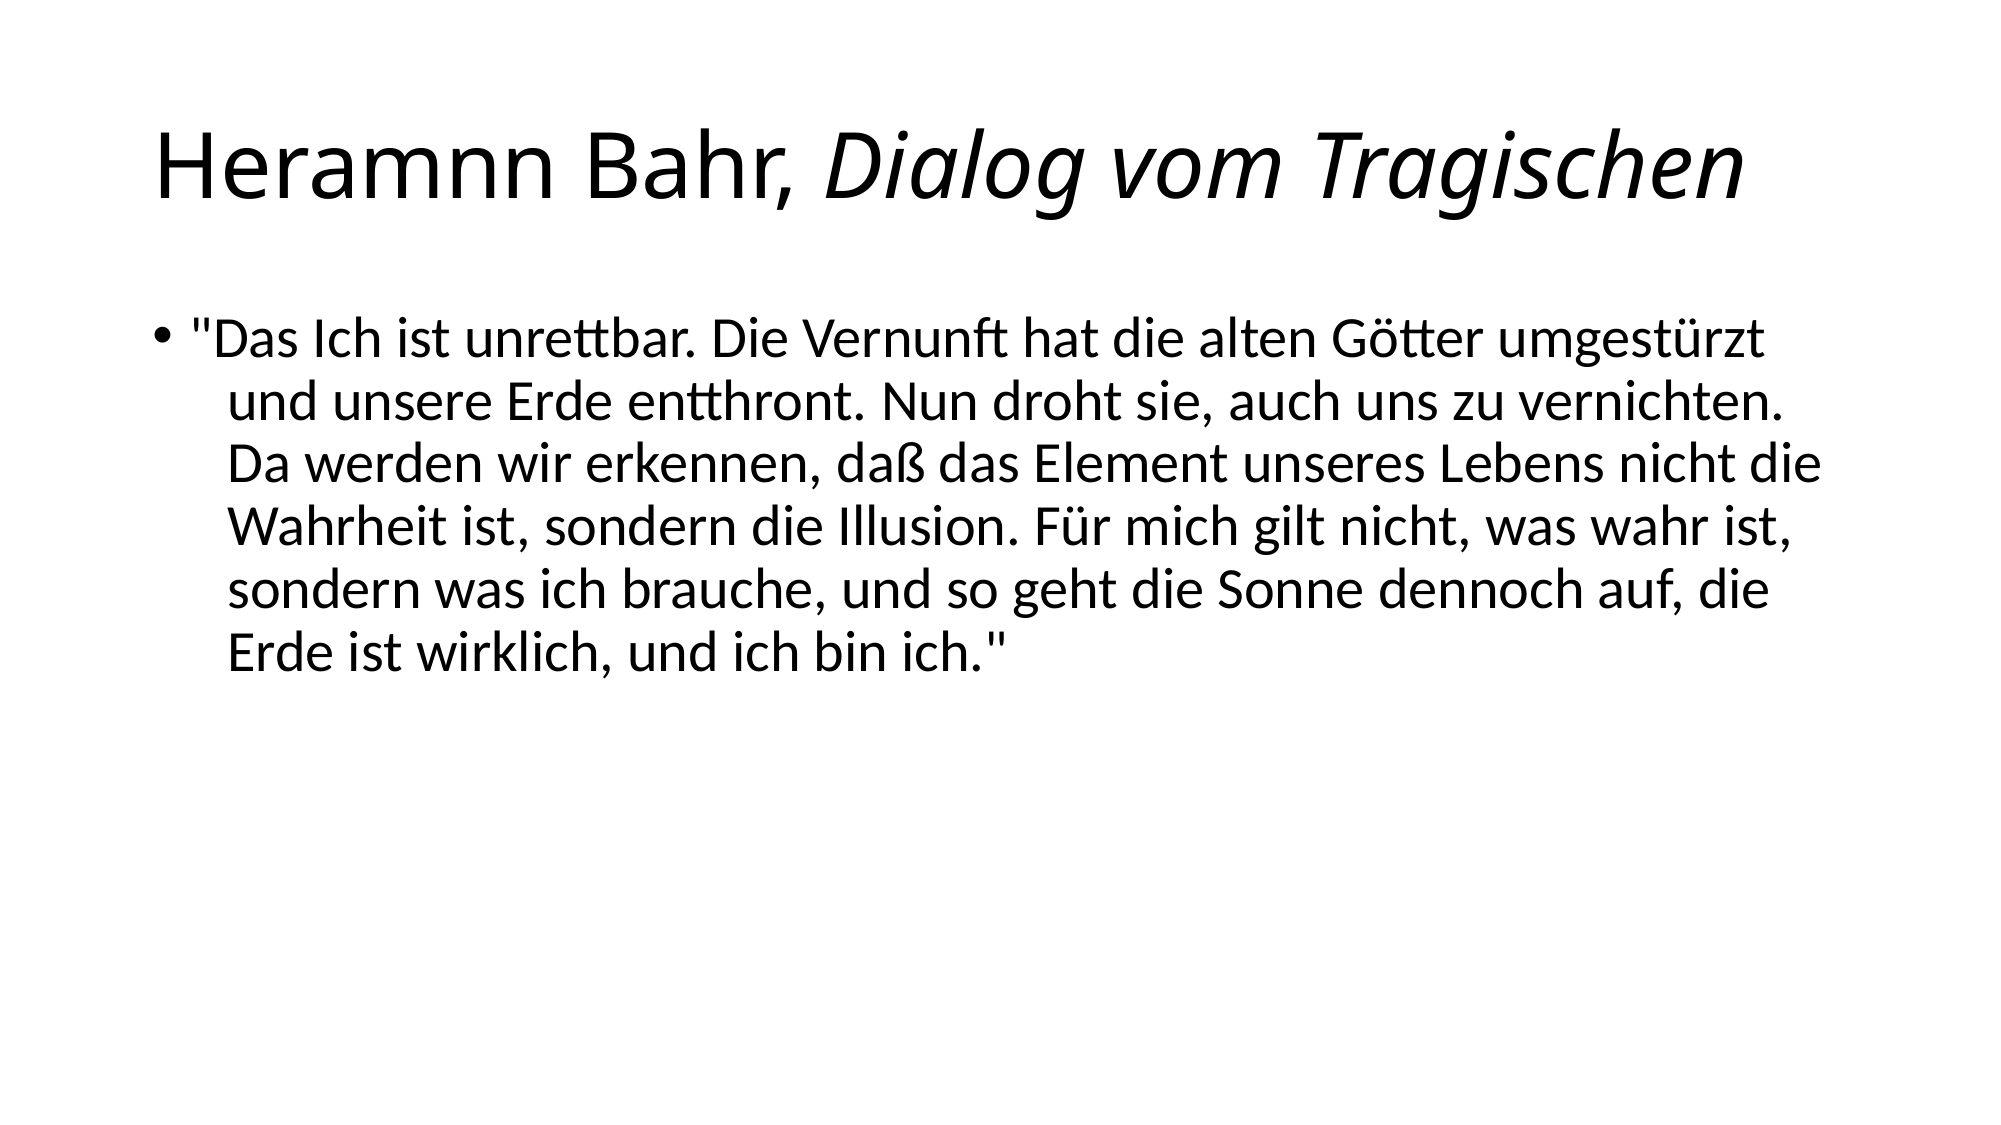

# Heramnn Bahr, Dialog vom Tragischen
"Das Ich ist unrettbar. Die Vernunft hat die alten Götter umgestürzt und unsere Erde entthront. Nun droht sie, auch uns zu vernichten. Da werden wir erkennen, daß das Element unseres Lebens nicht die Wahrheit ist, sondern die Illusion. Für mich gilt nicht, was wahr ist, sondern was ich brauche, und so geht die Sonne dennoch auf, die Erde ist wirklich, und ich bin ich."